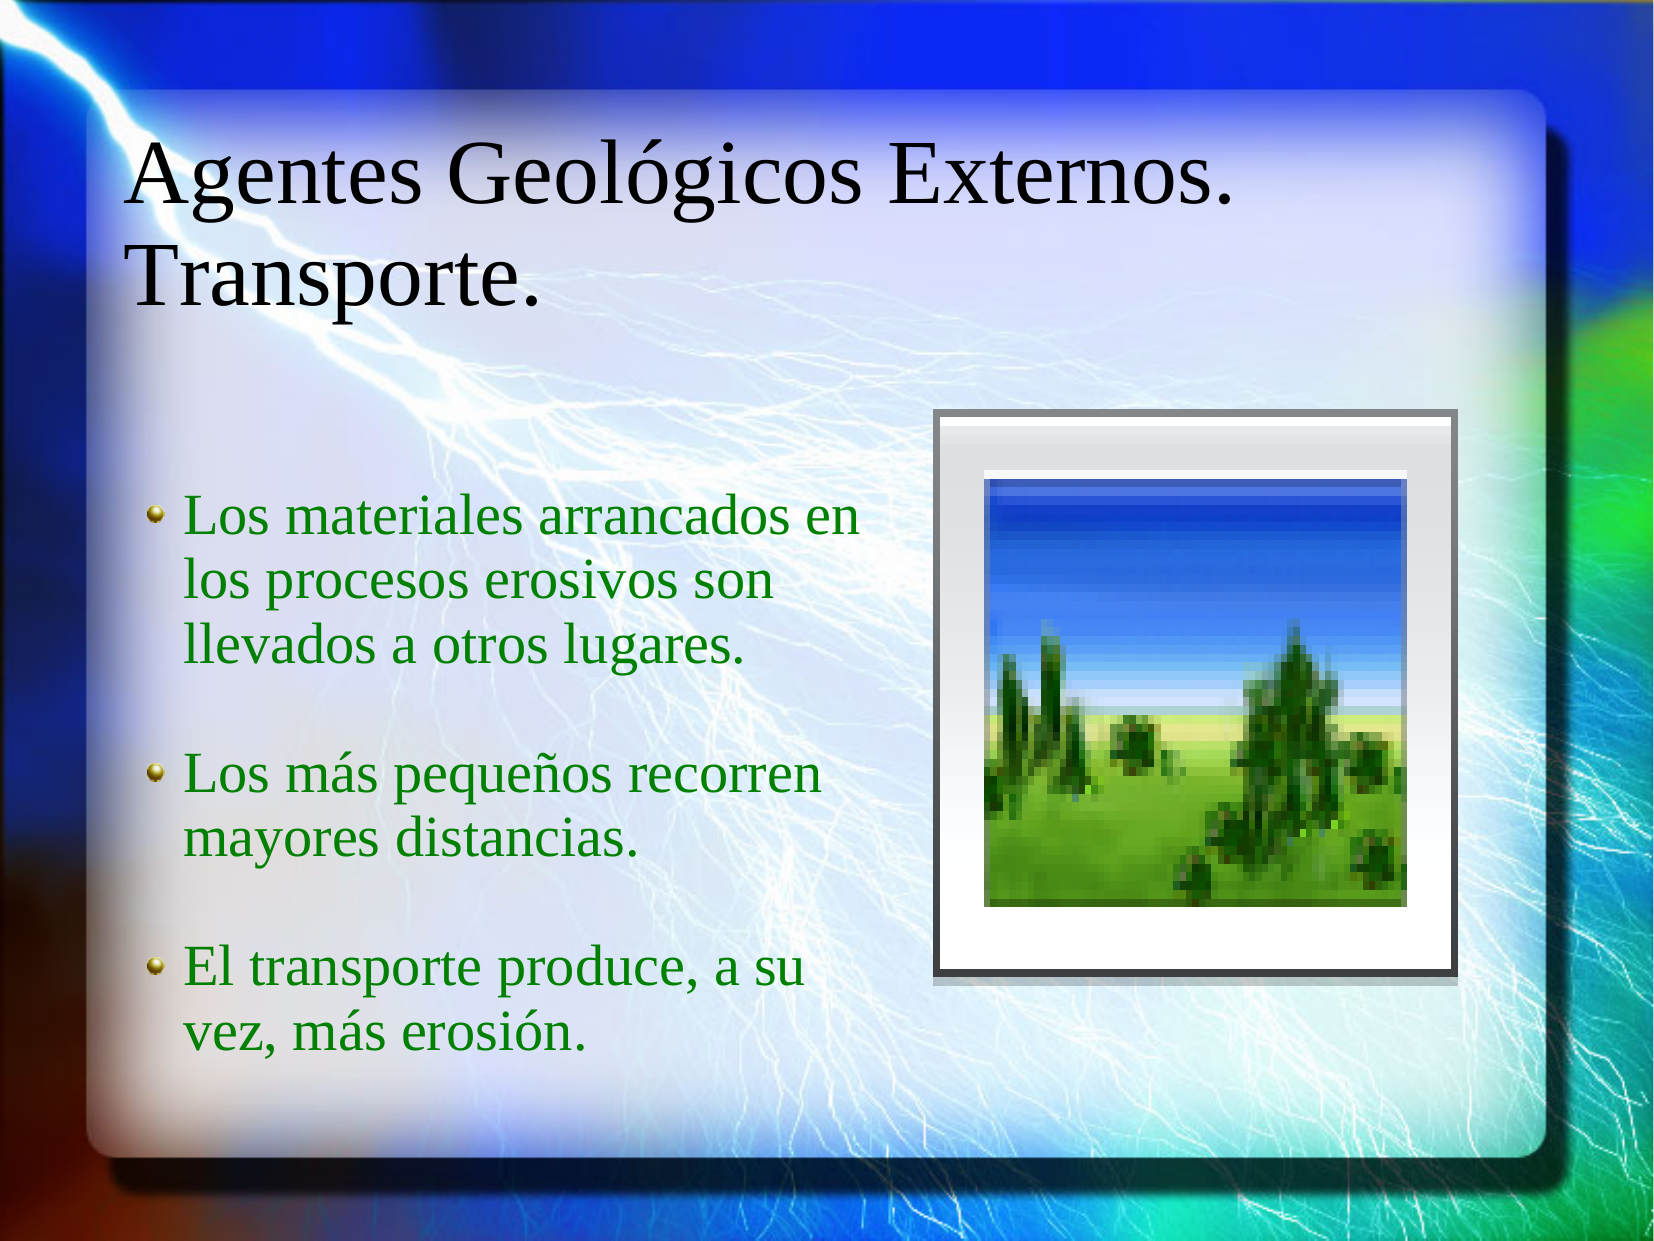

# Agentes Geológicos Externos. Transporte.
Los materiales arrancados en los procesos erosivos son llevados a otros lugares.
Los más pequeños recorren mayores distancias.
El transporte produce, a su vez, más erosión.